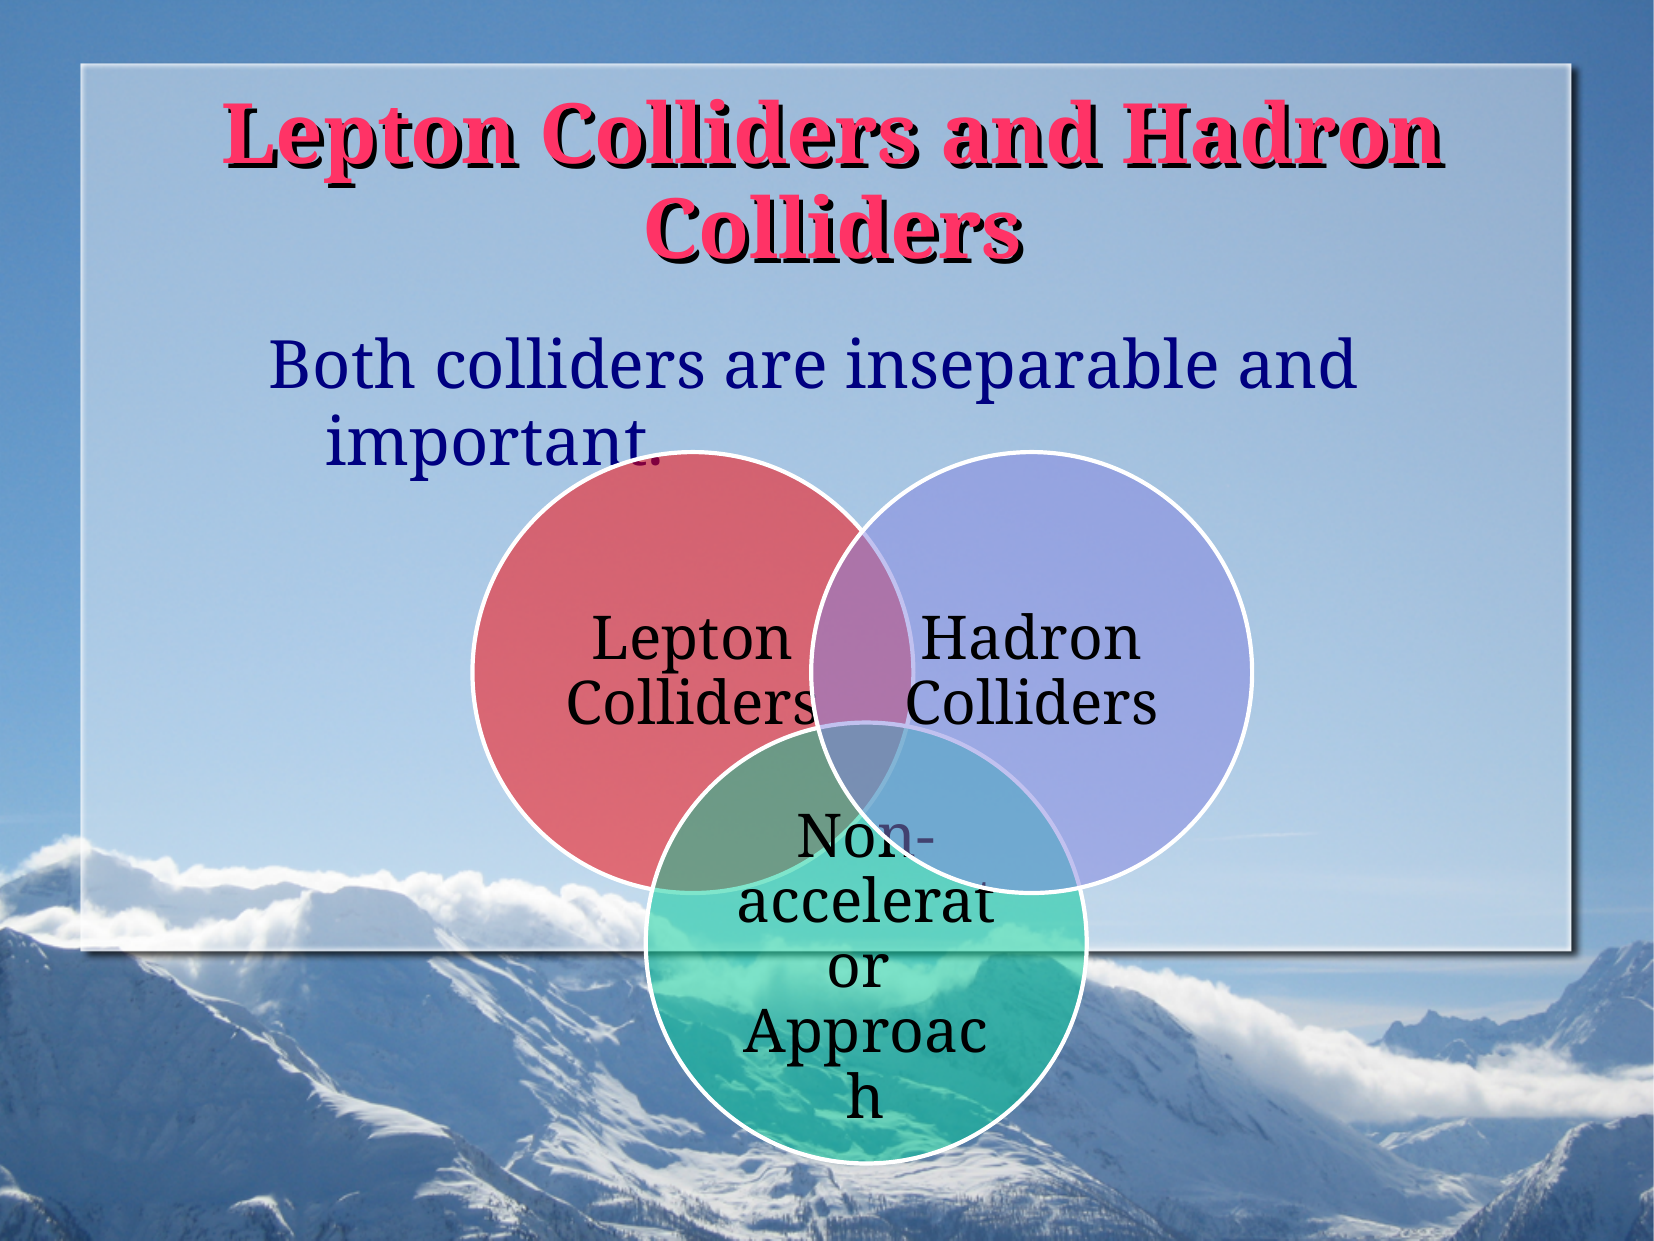

# Lepton Colliders and Hadron Colliders
Both colliders are inseparable and important.
Lepton Colliders
Hadron Colliders
Non-accelerator Approach